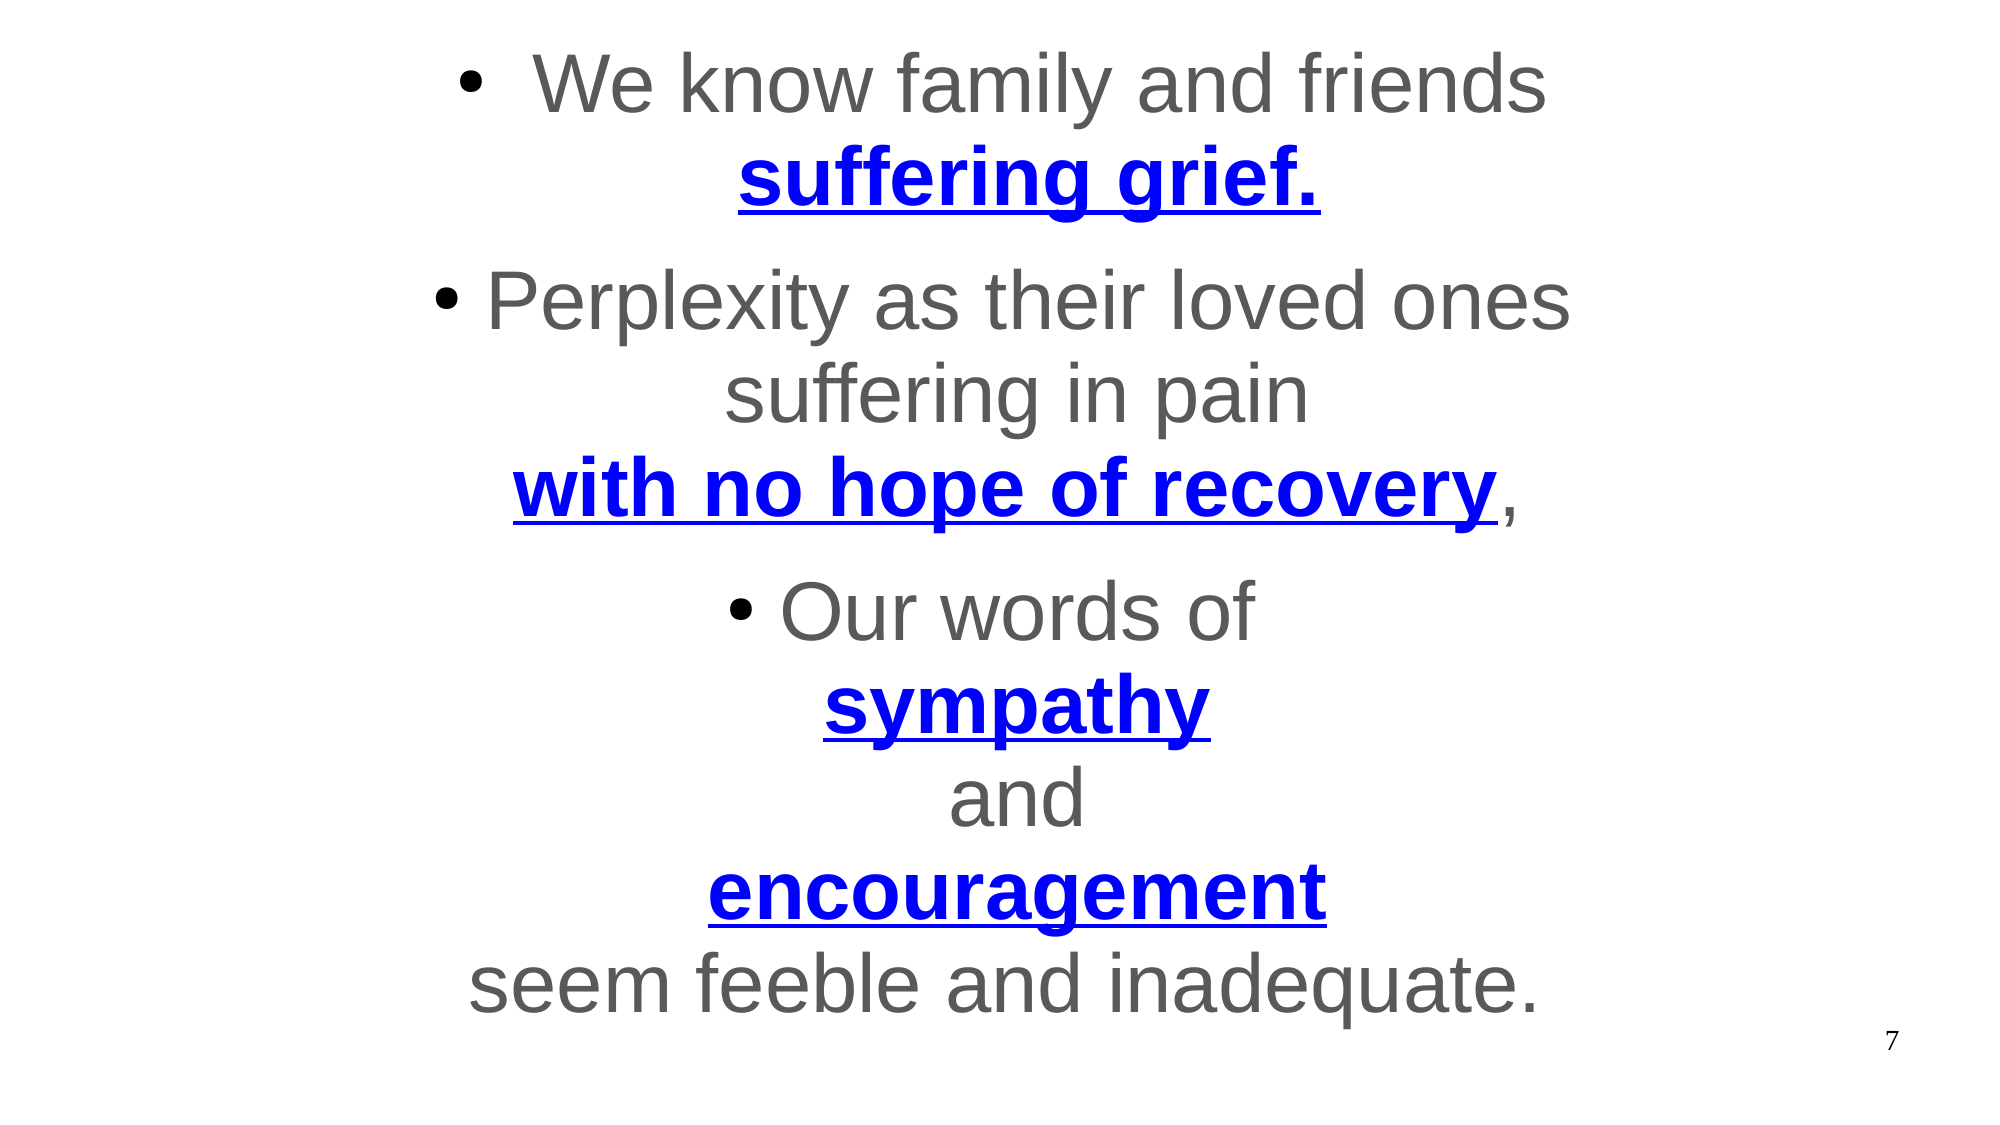

# We know family and friends suffering grief.
Perplexity as their loved ones
suffering in pain
with no hope of recovery,
Our words of
sympathy
and
encouragement
seem feeble and inadequate.
7